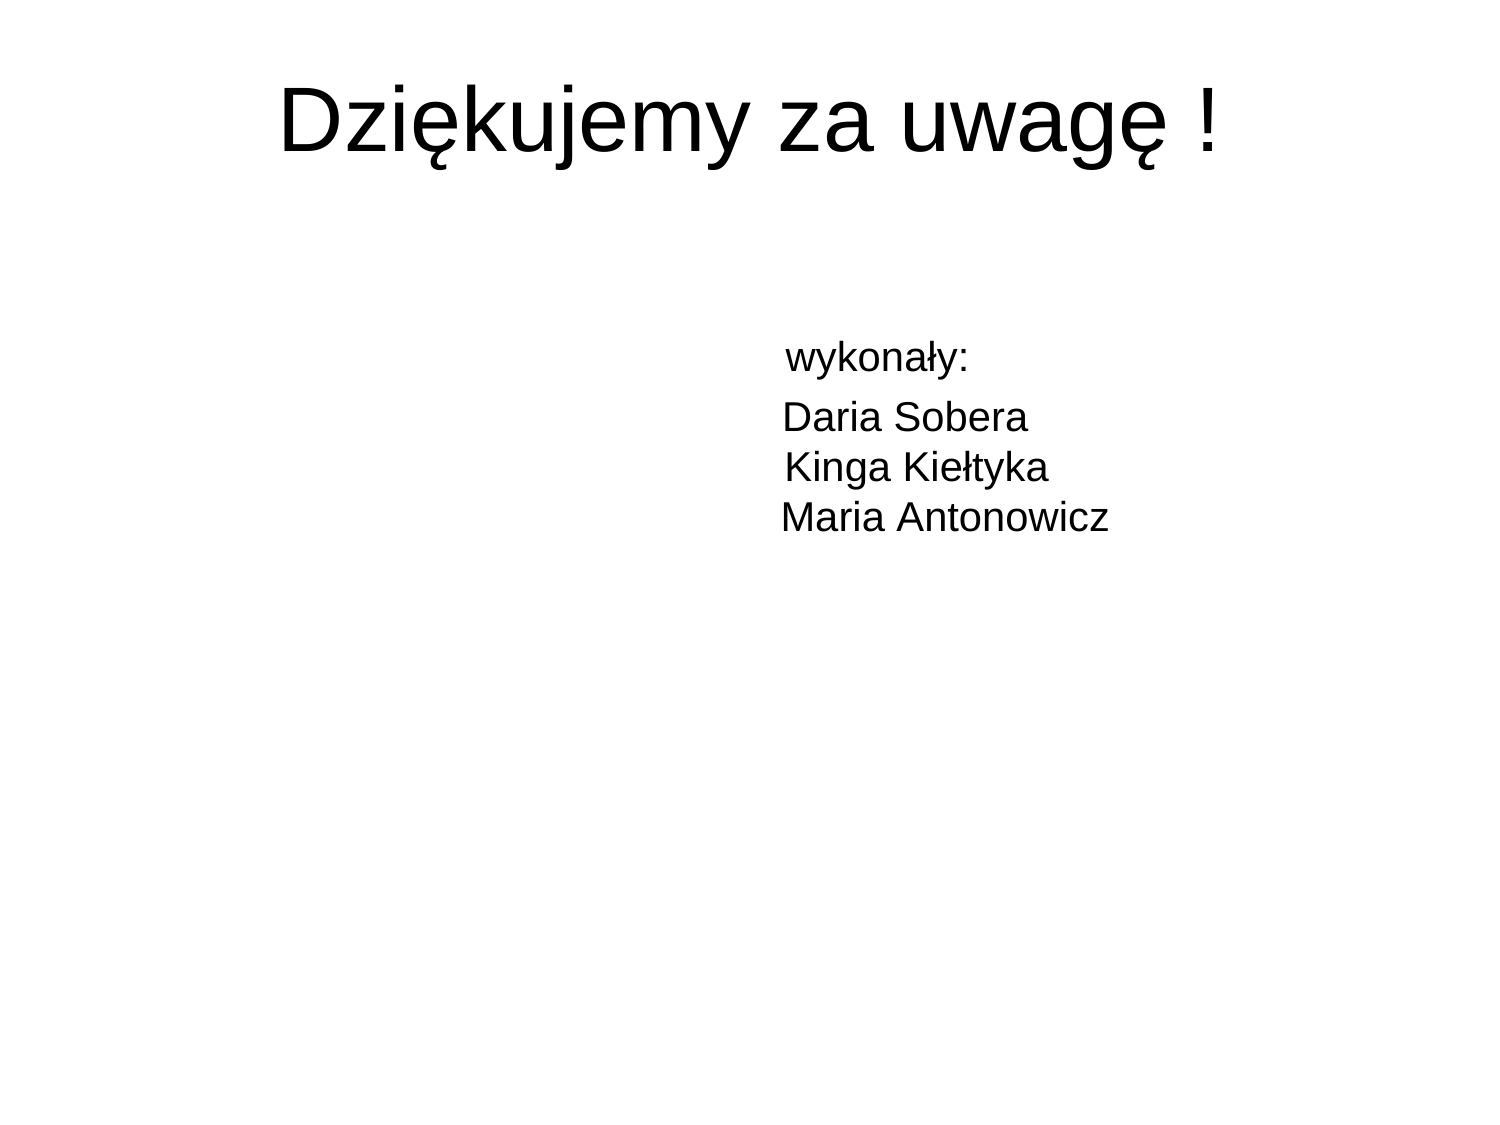

# Dziękujemy za uwagę ! wykonały: Daria Sobera Kinga Kiełtyka Maria Antonowicz